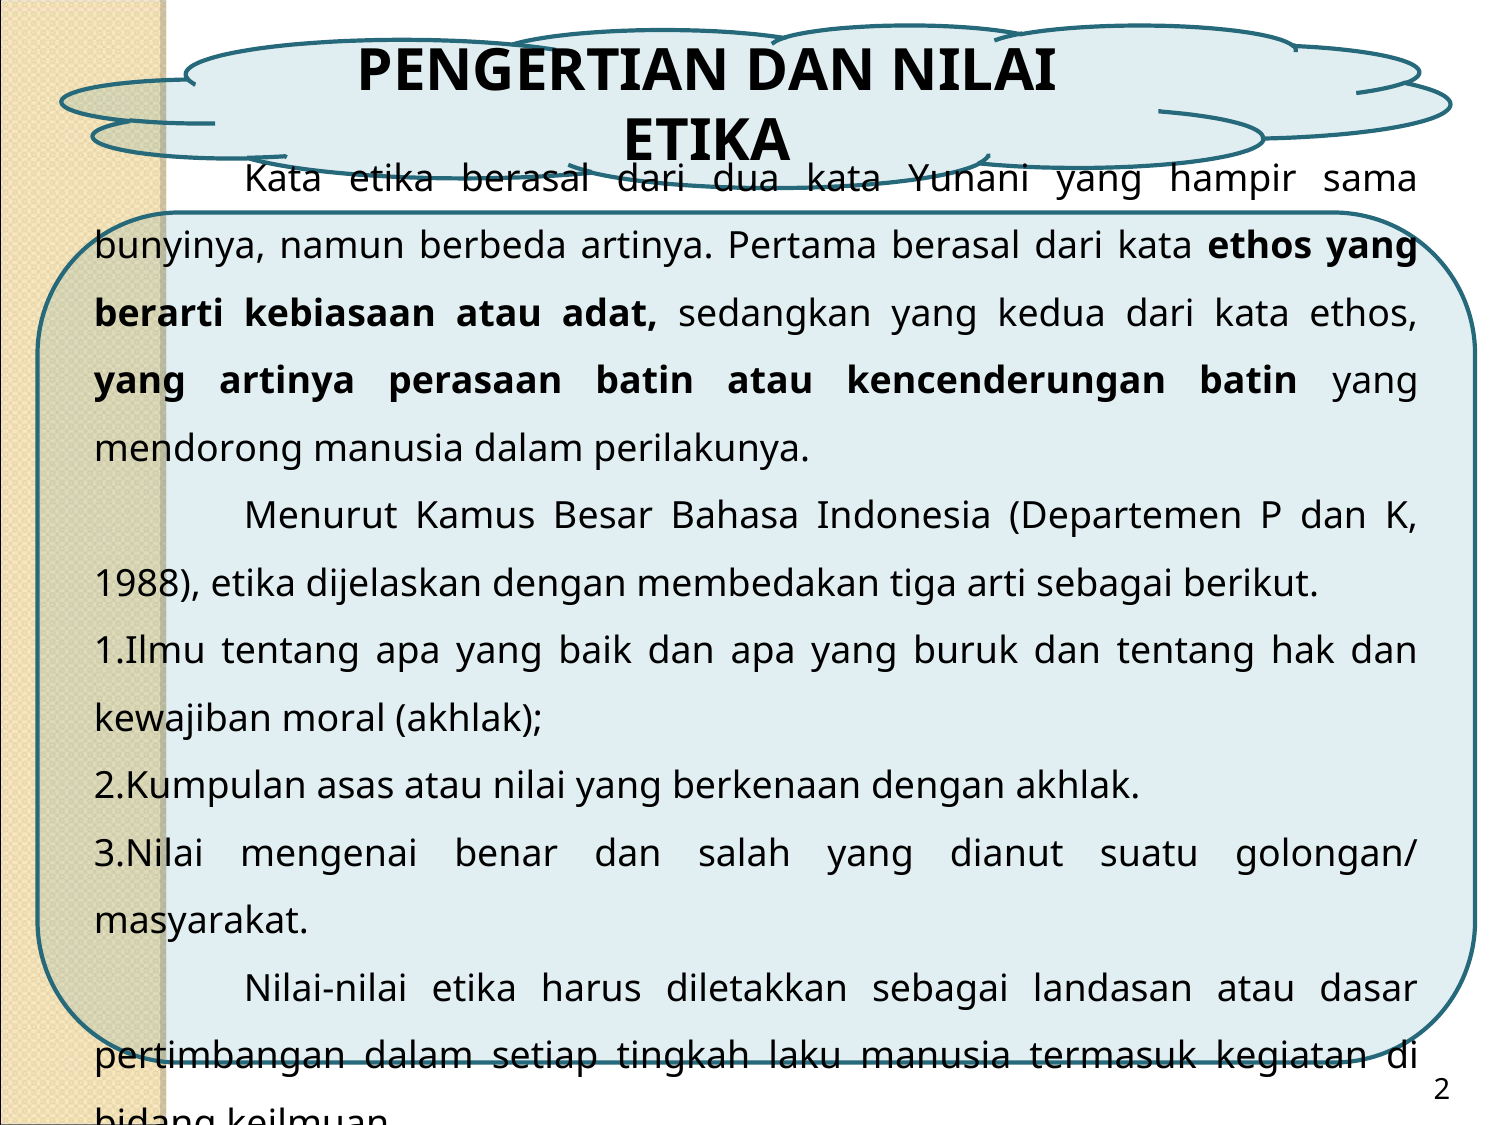

PENGERTIAN DAN NILAI ETIKA
	Kata etika berasal dari dua kata Yunani yang hampir sama bunyinya, namun berbeda artinya. Pertama berasal dari kata ethos yang berarti kebiasaan atau adat, sedangkan yang kedua dari kata ethos, yang artinya perasaan batin atau kencenderungan batin yang mendorong manusia dalam perilakunya.
	Menurut Kamus Besar Bahasa Indonesia (Departemen P dan K, 1988), etika dijelaskan dengan membedakan tiga arti sebagai berikut.
Ilmu tentang apa yang baik dan apa yang buruk dan tentang hak dan kewajiban moral (akhlak);
Kumpulan asas atau nilai yang berkenaan dengan akhlak.
Nilai mengenai benar dan salah yang dianut suatu golongan/ masyarakat.
	Nilai-nilai etika harus diletakkan sebagai landasan atau dasar pertimbangan dalam setiap tingkah laku manusia termasuk kegiatan di bidang keilmuan.
2